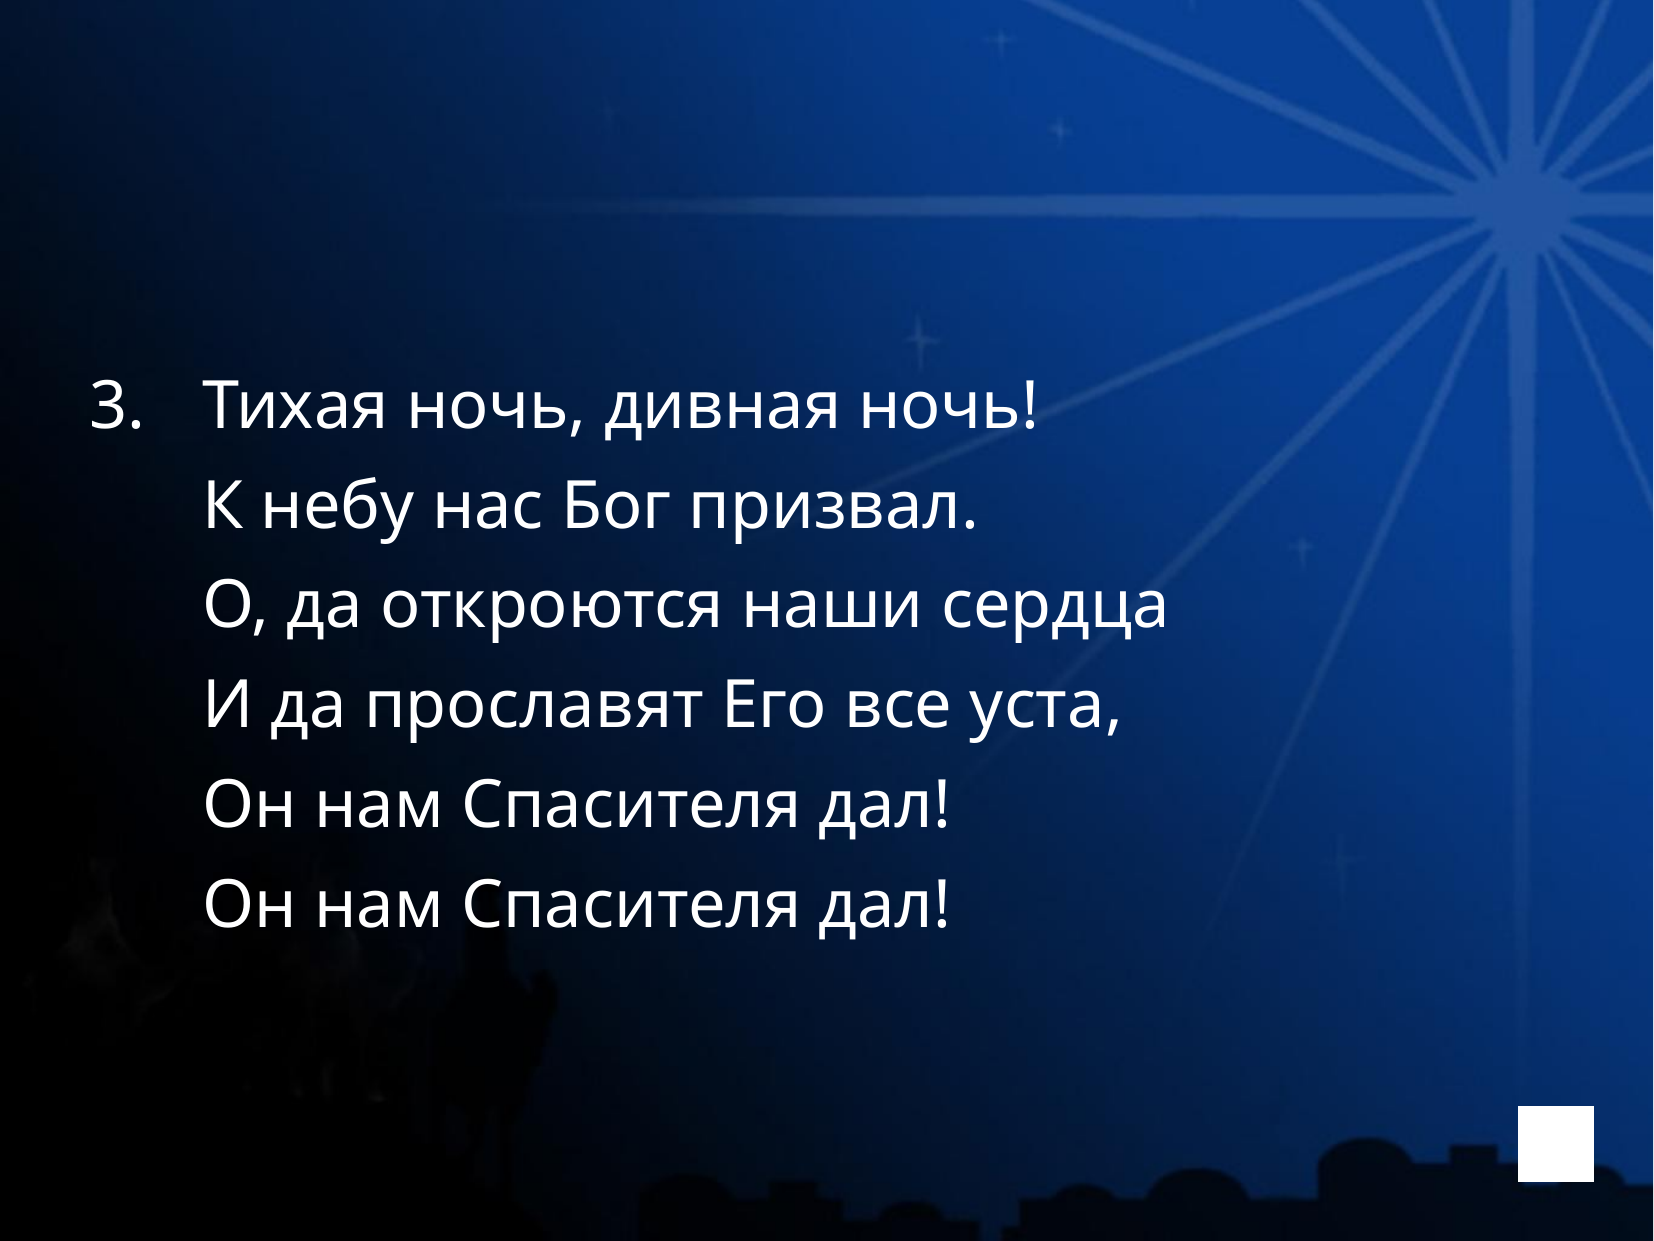

3.	Тихая ночь, дивная ночь!
	К небу нас Бог призвал.
	О, да откроются наши сердца
	И да прославят Его все уста,
	Он нам Спасителя дал!
	Он нам Спасителя дал!